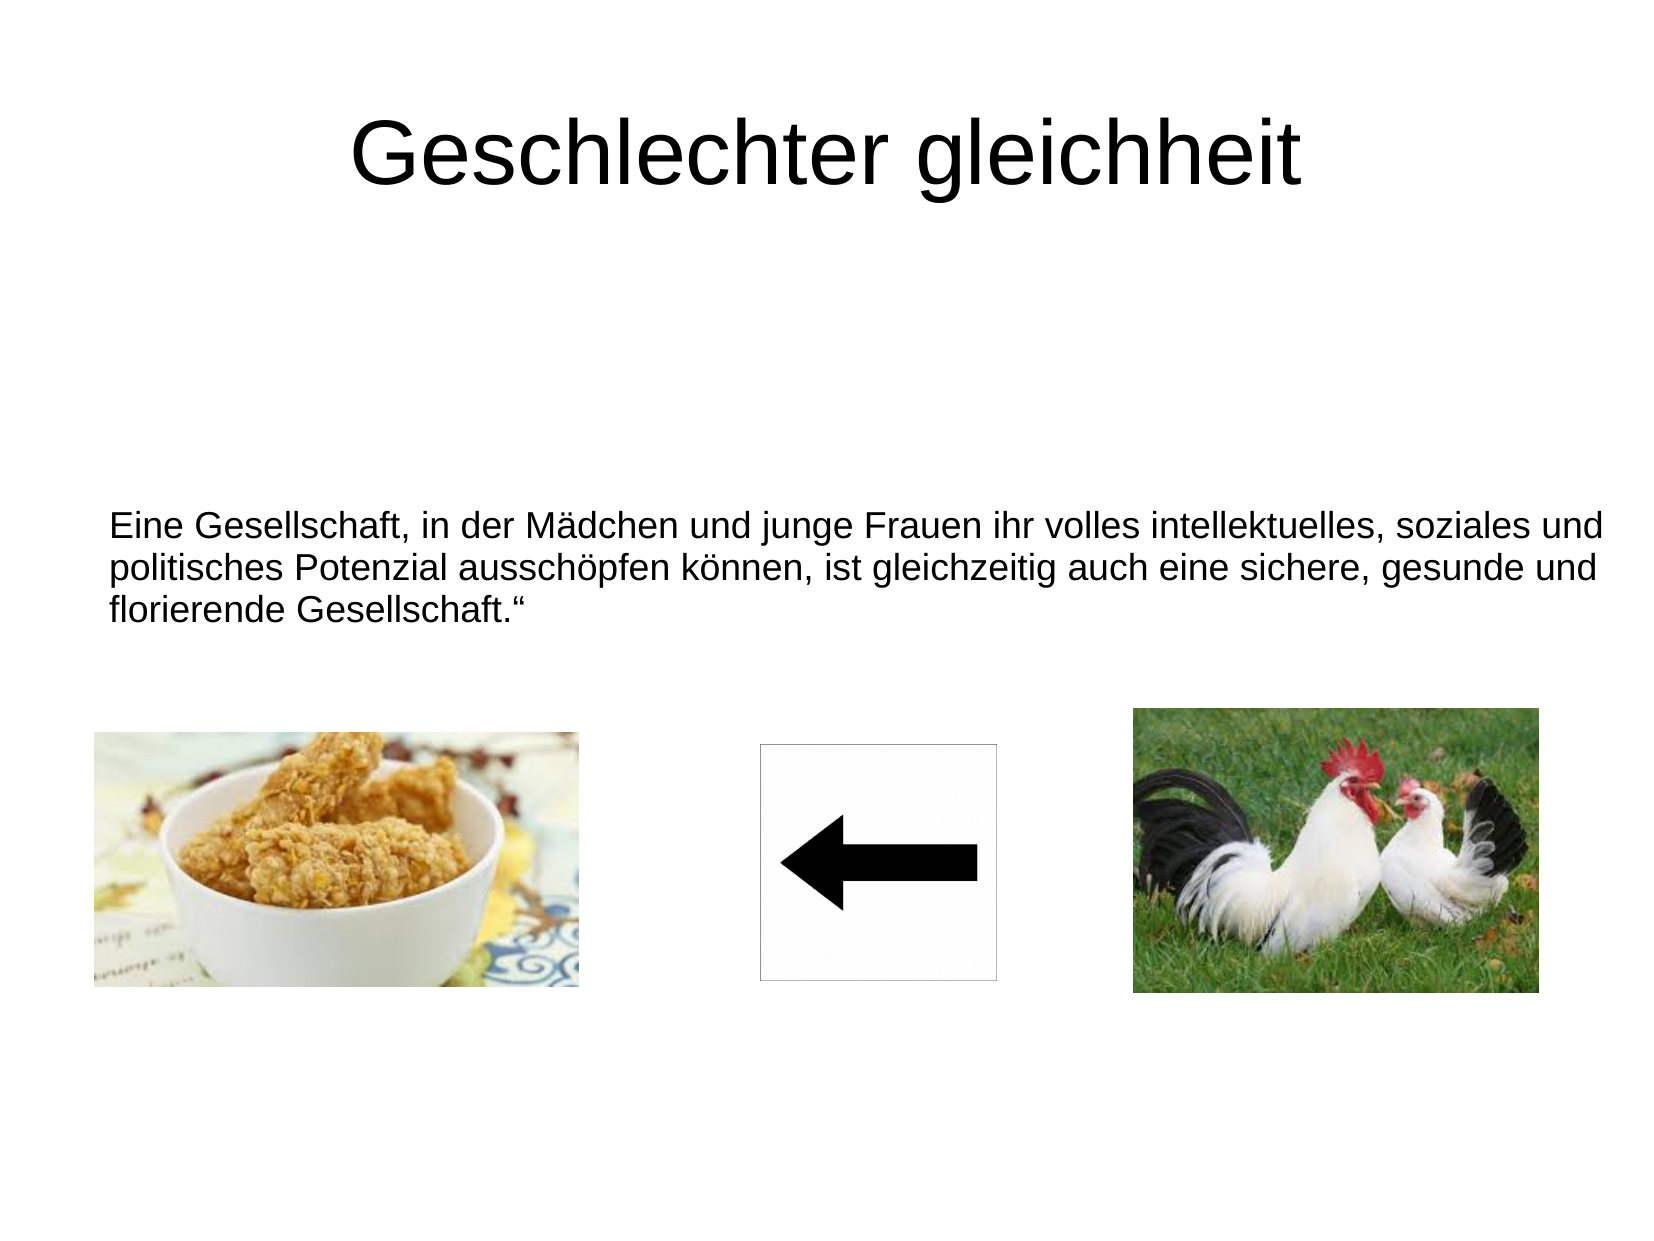

# Geschlechter gleichheit
Eine Gesellschaft, in der Mädchen und junge Frauen ihr volles intellektuelles, soziales und politisches Potenzial ausschöpfen können, ist gleichzeitig auch eine sichere, gesunde und florierende Gesellschaft.“